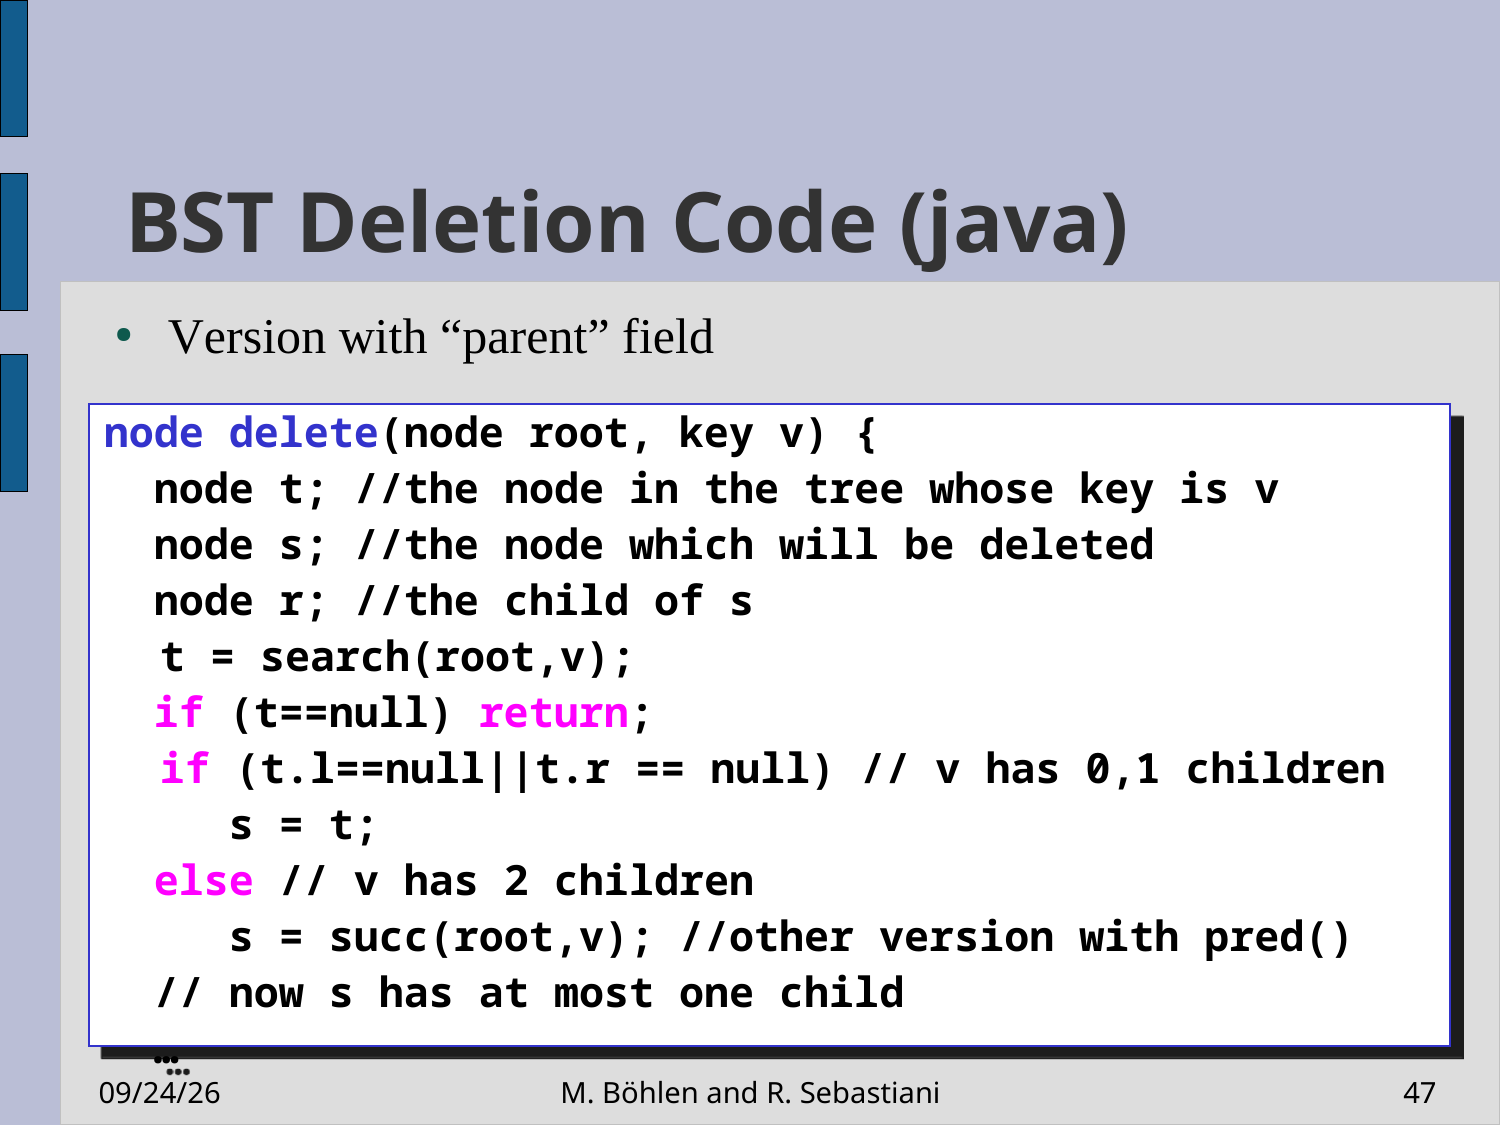

# BST Deletion Code (java)
Version with “parent” field
node delete(node root, key v) {
 node t; //the node in the tree whose key is v
 node s; //the node which will be deleted
 node r; //the child of s
	t = search(root,v);
 if (t==null) return;
	if (t.l==null||t.r == null) // v has 0,1 children
 s = t;
 else // v has 2 children
 s = succ(root,v); //other version with pred()
 // now s has at most one child
 …
M. Böhlen and R. Sebastiani
47